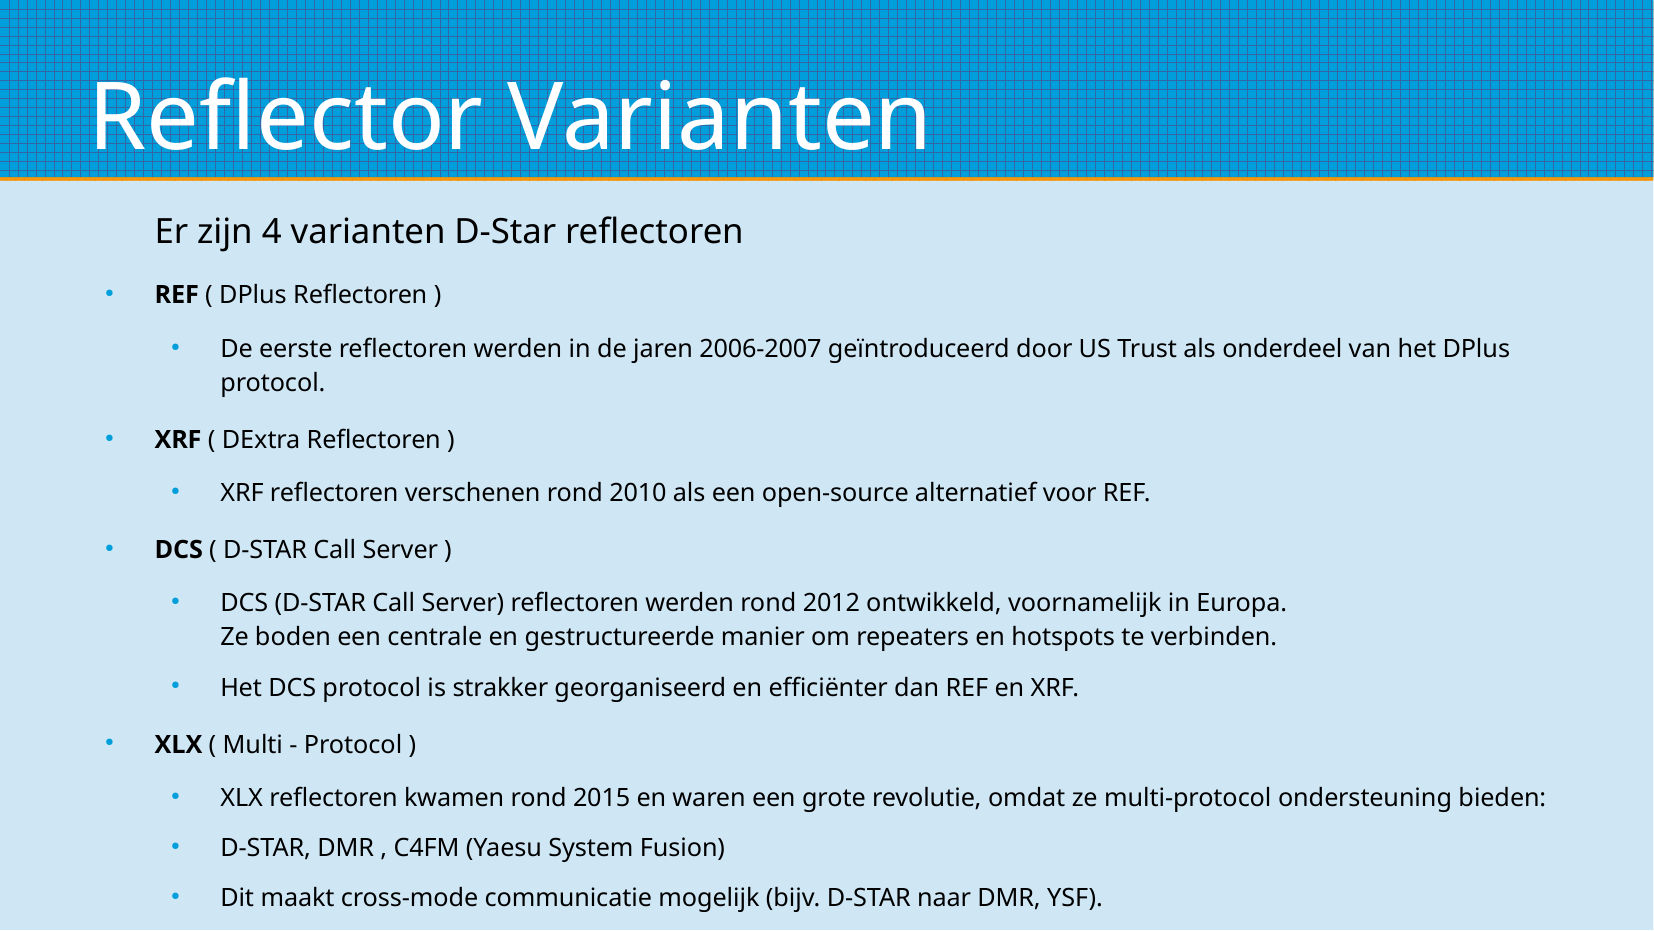

# Reflector Varianten
Er zijn 4 varianten D-Star reflectoren
REF ( DPlus Reflectoren )
De eerste reflectoren werden in de jaren 2006-2007 geïntroduceerd door US Trust als onderdeel van het DPlus protocol.
XRF ( DExtra Reflectoren )
XRF reflectoren verschenen rond 2010 als een open-source alternatief voor REF.
DCS ( D-STAR Call Server )
DCS (D-STAR Call Server) reflectoren werden rond 2012 ontwikkeld, voornamelijk in Europa.
Ze boden een centrale en gestructureerde manier om repeaters en hotspots te verbinden.
Het DCS protocol is strakker georganiseerd en efficiënter dan REF en XRF.
XLX ( Multi - Protocol )
XLX reflectoren kwamen rond 2015 en waren een grote revolutie, omdat ze multi-protocol ondersteuning bieden:
D-STAR, DMR , C4FM (Yaesu System Fusion)
Dit maakt cross-mode communicatie mogelijk (bijv. D-STAR naar DMR, YSF).